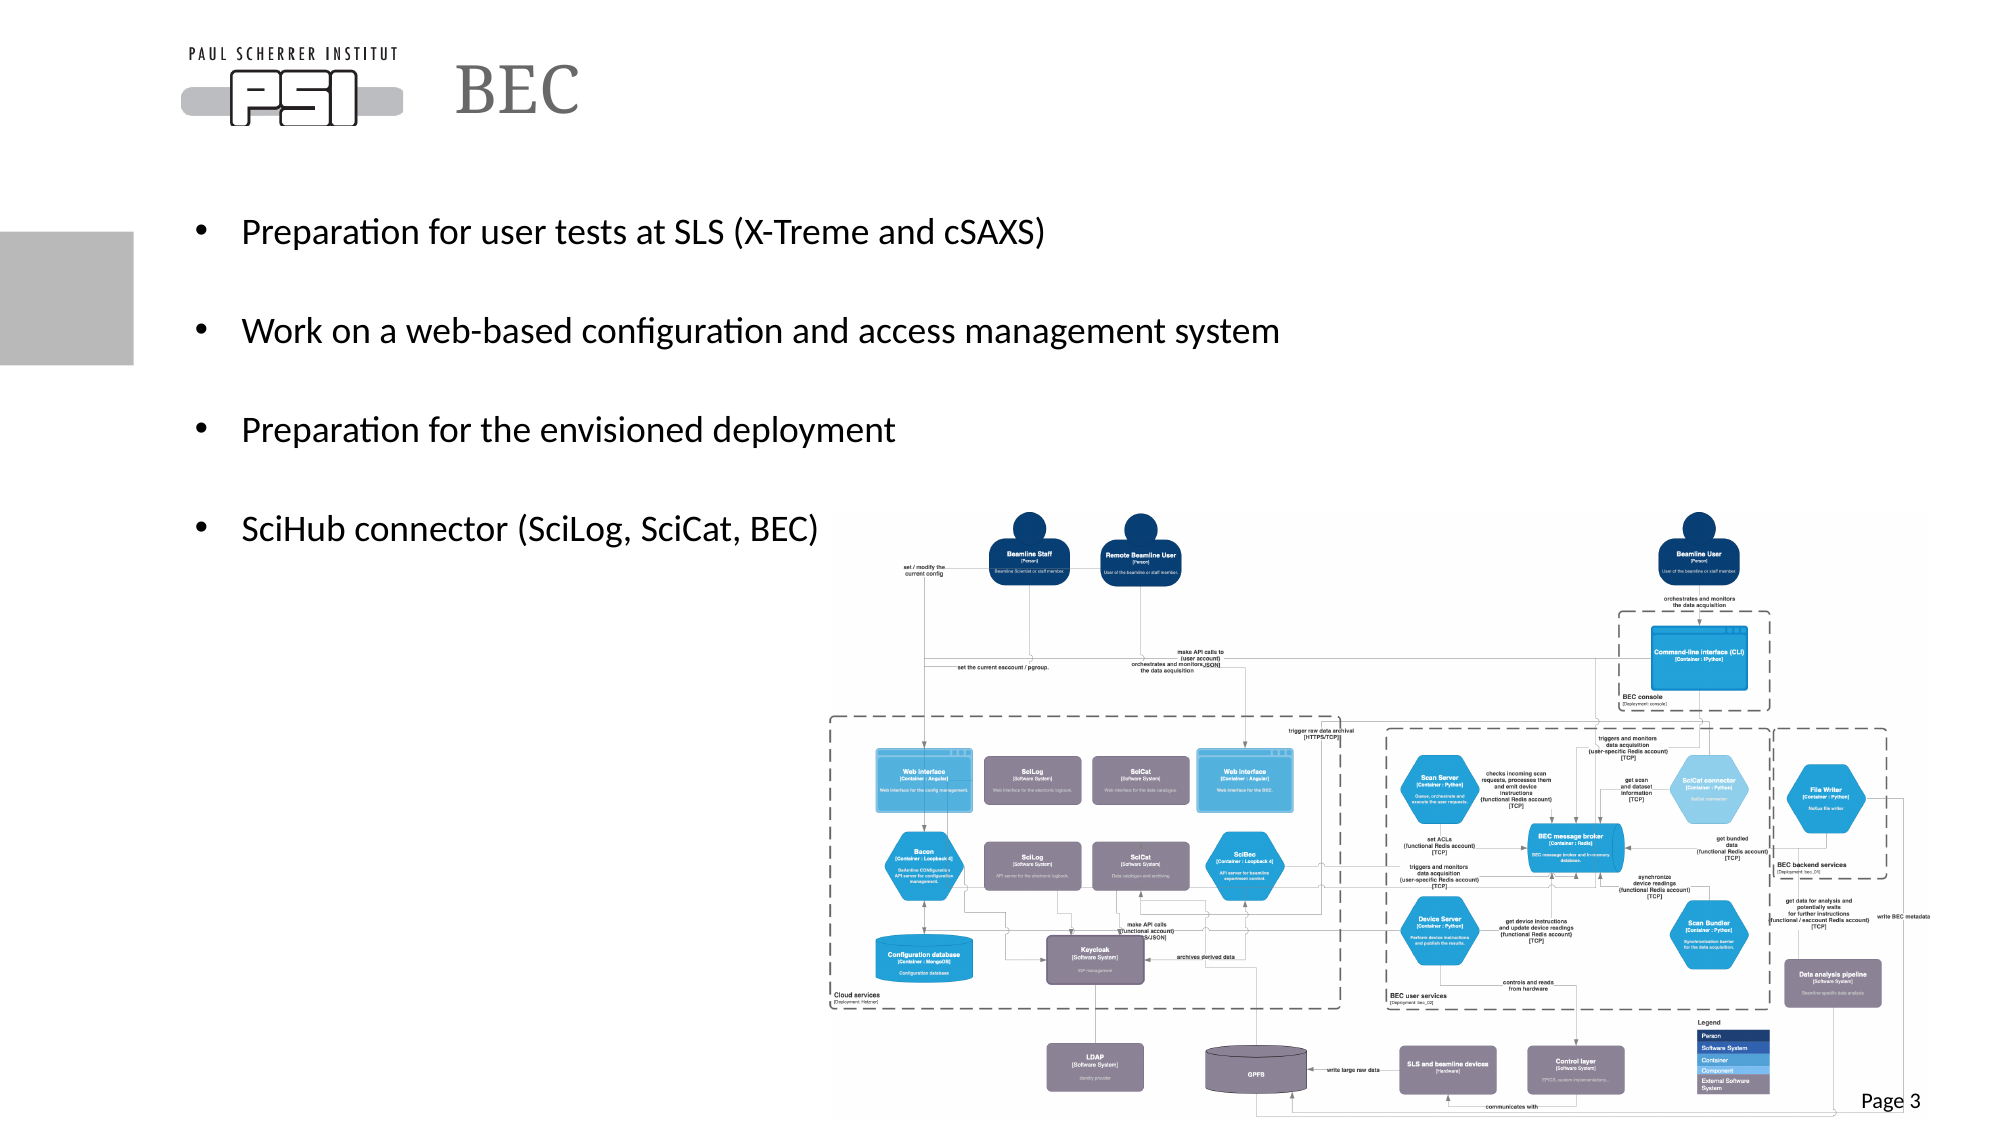

BEC
Preparation for user tests at SLS (X-Treme and cSAXS)
Work on a web-based configuration and access management system
Preparation for the envisioned deployment
SciHub connector (SciLog, SciCat, BEC)
Page